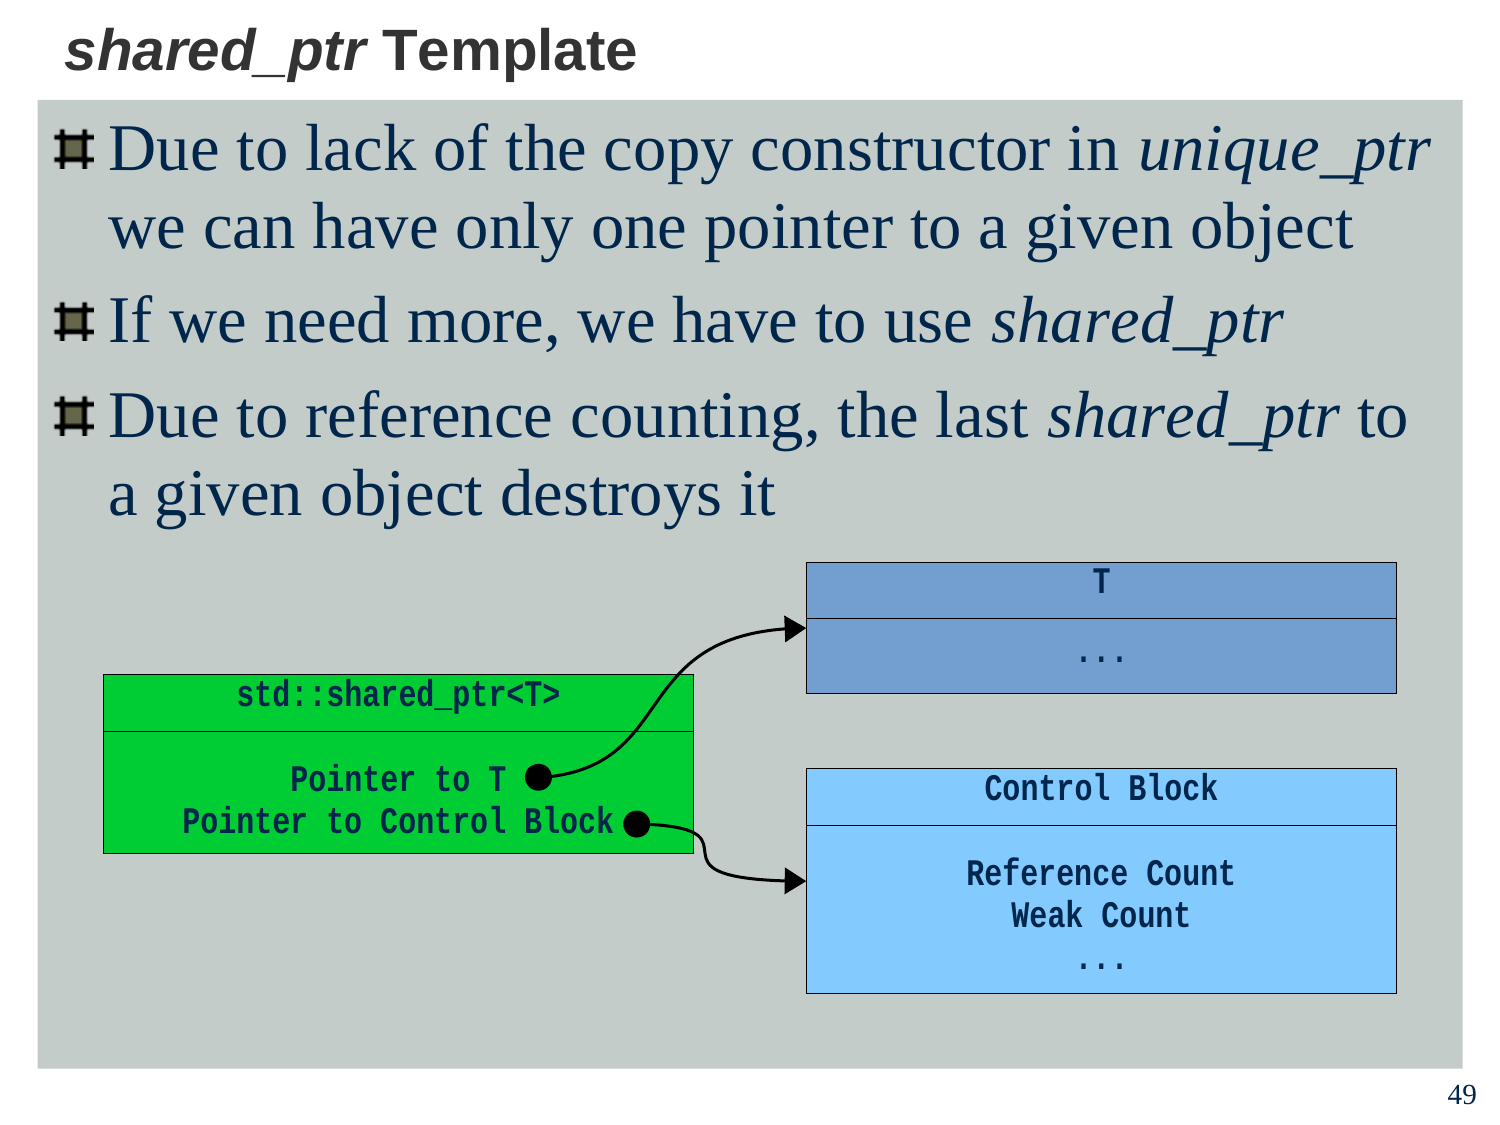

# shared_ptr Template
Due to lack of the copy constructor in unique_ptr we can have only one pointer to a given object
If we need more, we have to use shared_ptr
Due to reference counting, the last shared_ptr to a given object destroys it
T
...
std::shared_ptr<T>
Pointer to T
Pointer to Control Block
Control Block
Reference Count
Weak Count
...